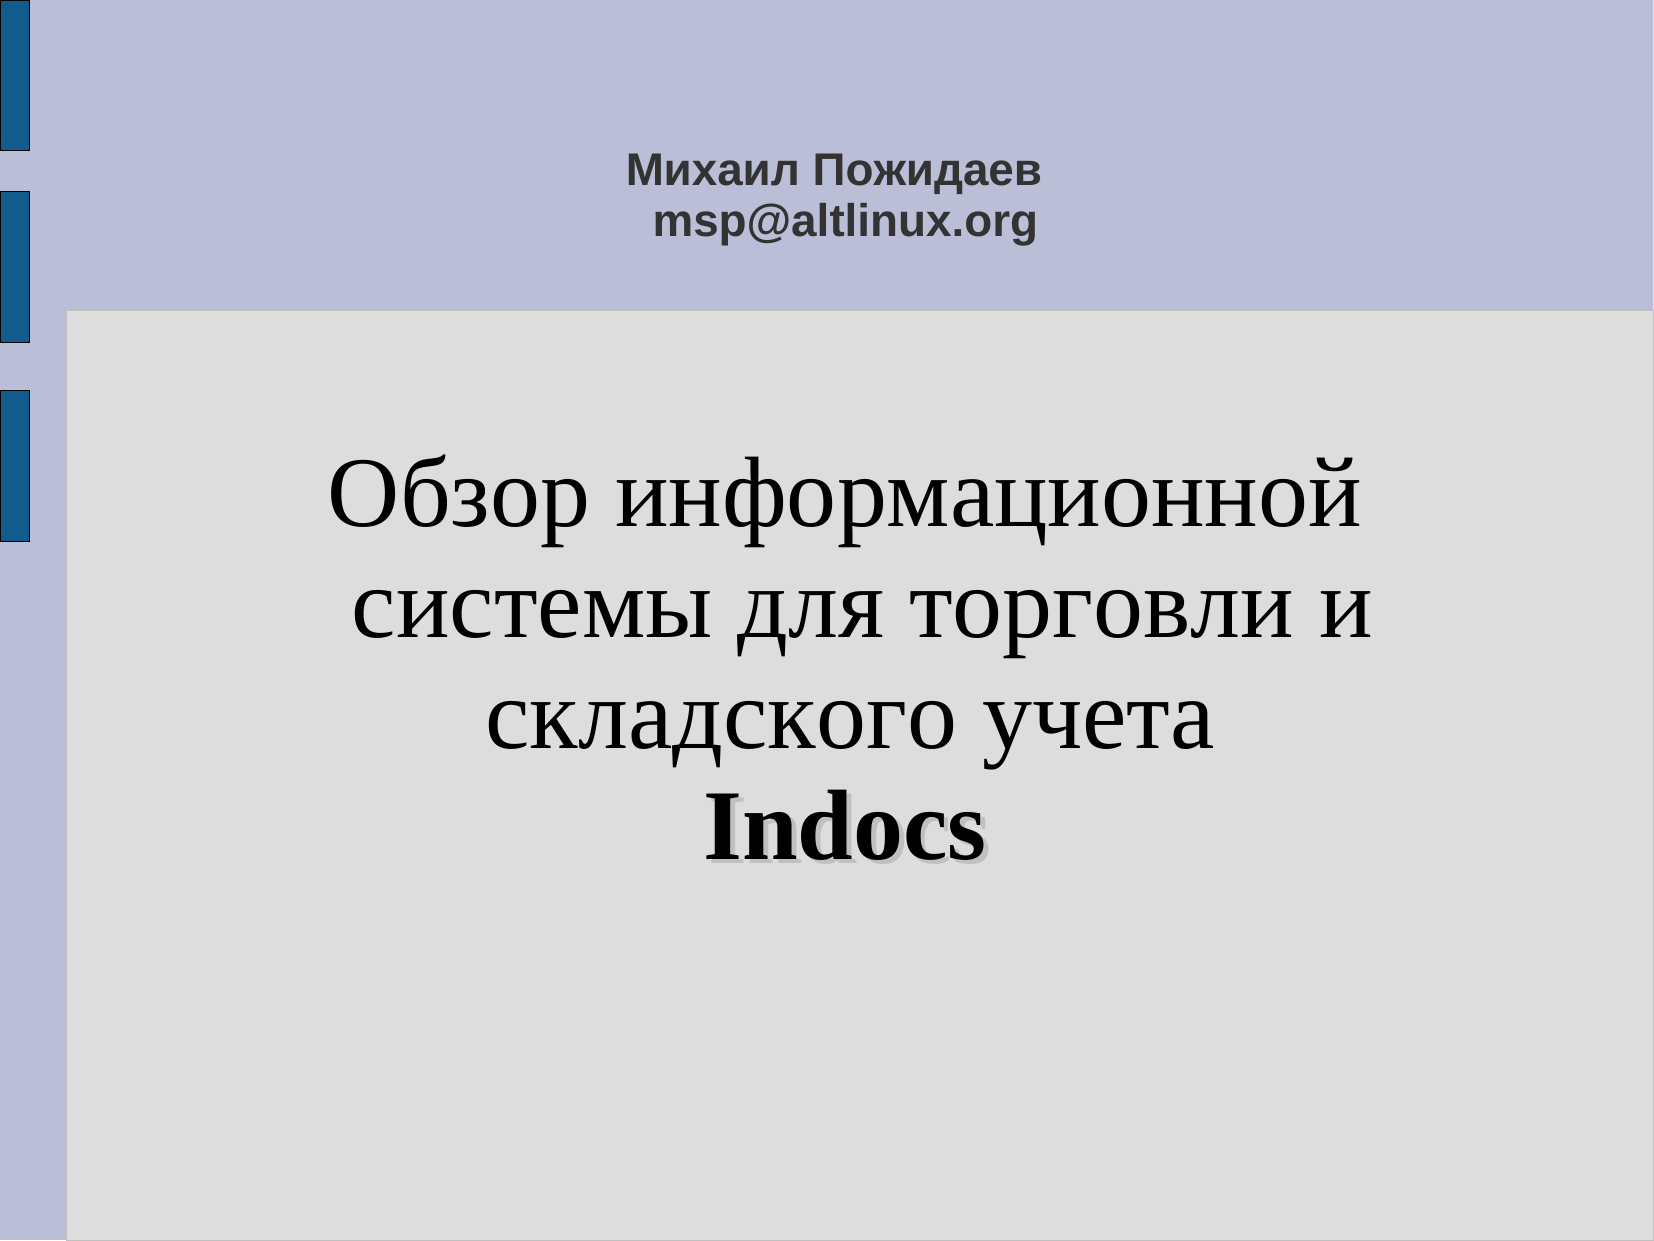

# Михаил Пожидаев msp@altlinux.org
Обзор информационной системы для торговли и складского учета
Indocs